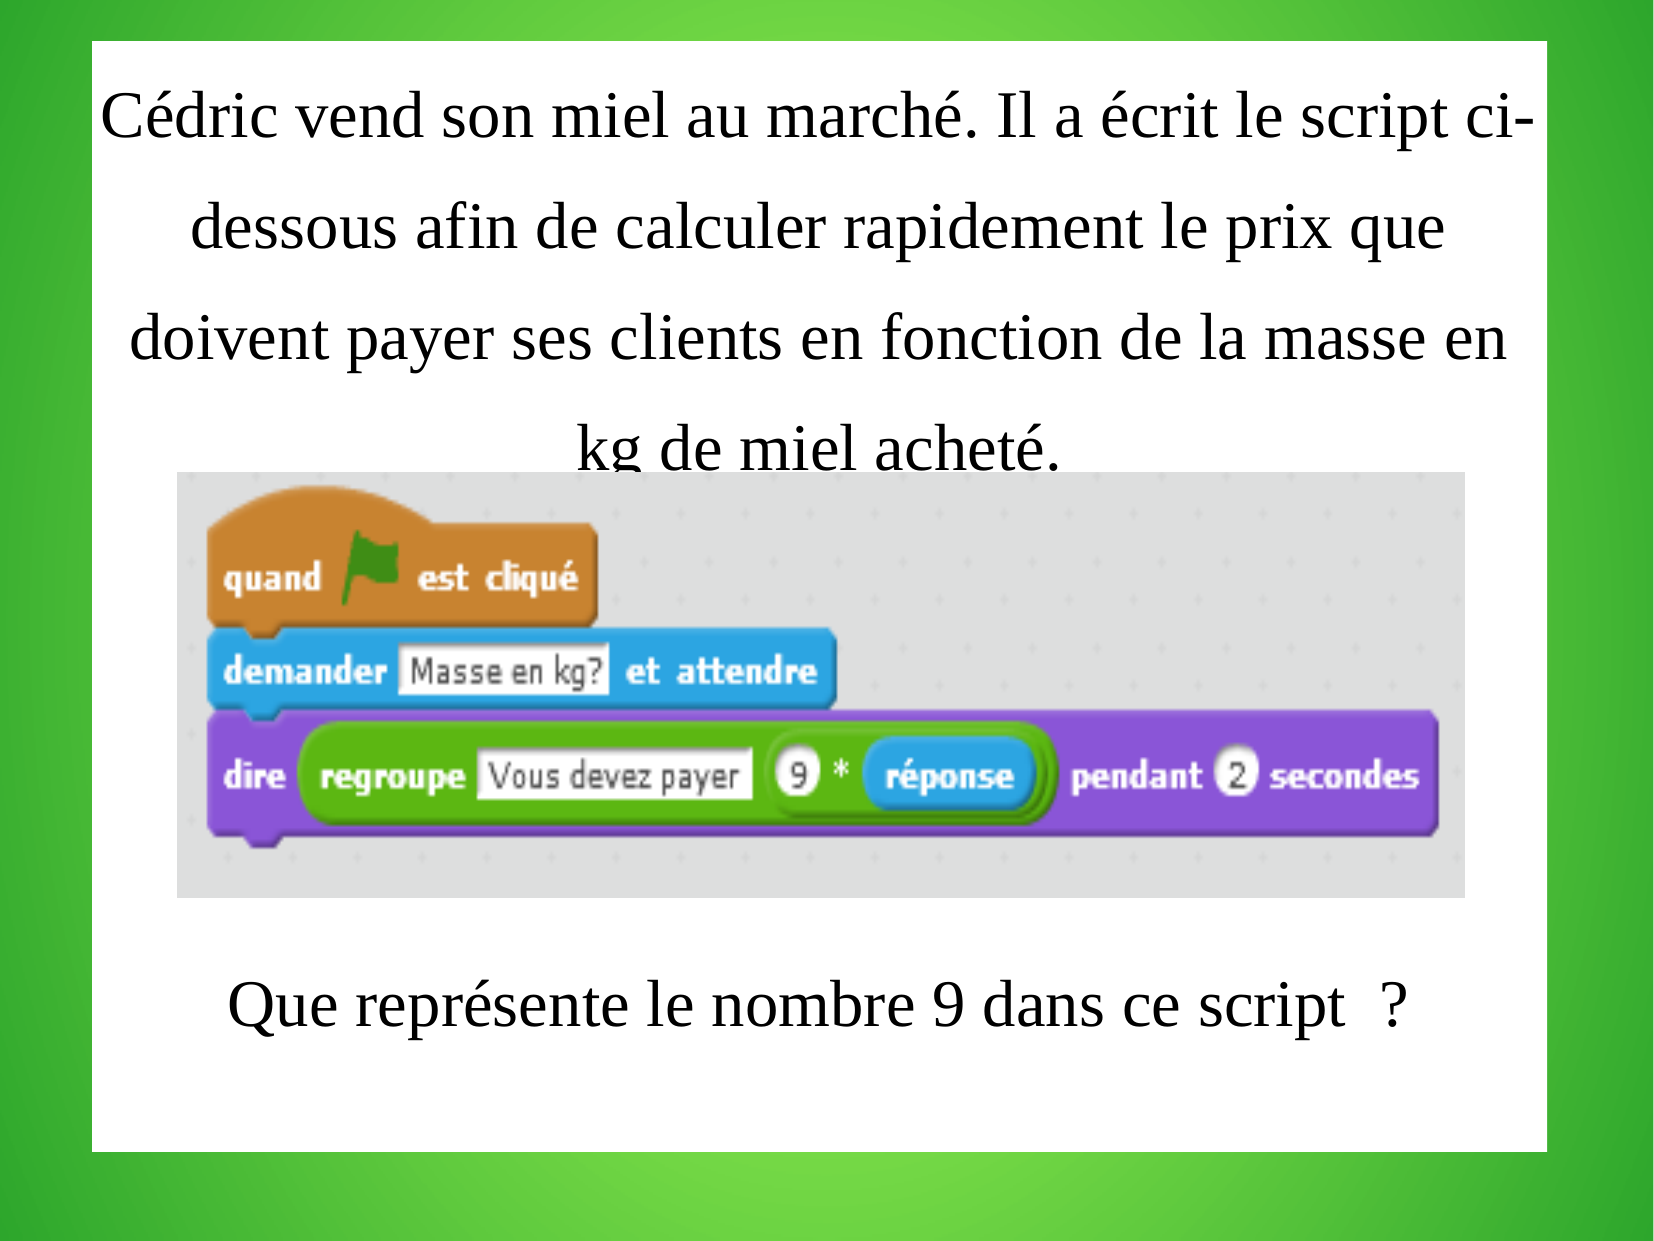

#
Cédric vend son miel au marché. Il a écrit le script ci-dessous afin de calculer rapidement le prix que doivent payer ses clients en fonction de la masse en kg de miel acheté.
Que représente le nombre 9 dans ce script  ?